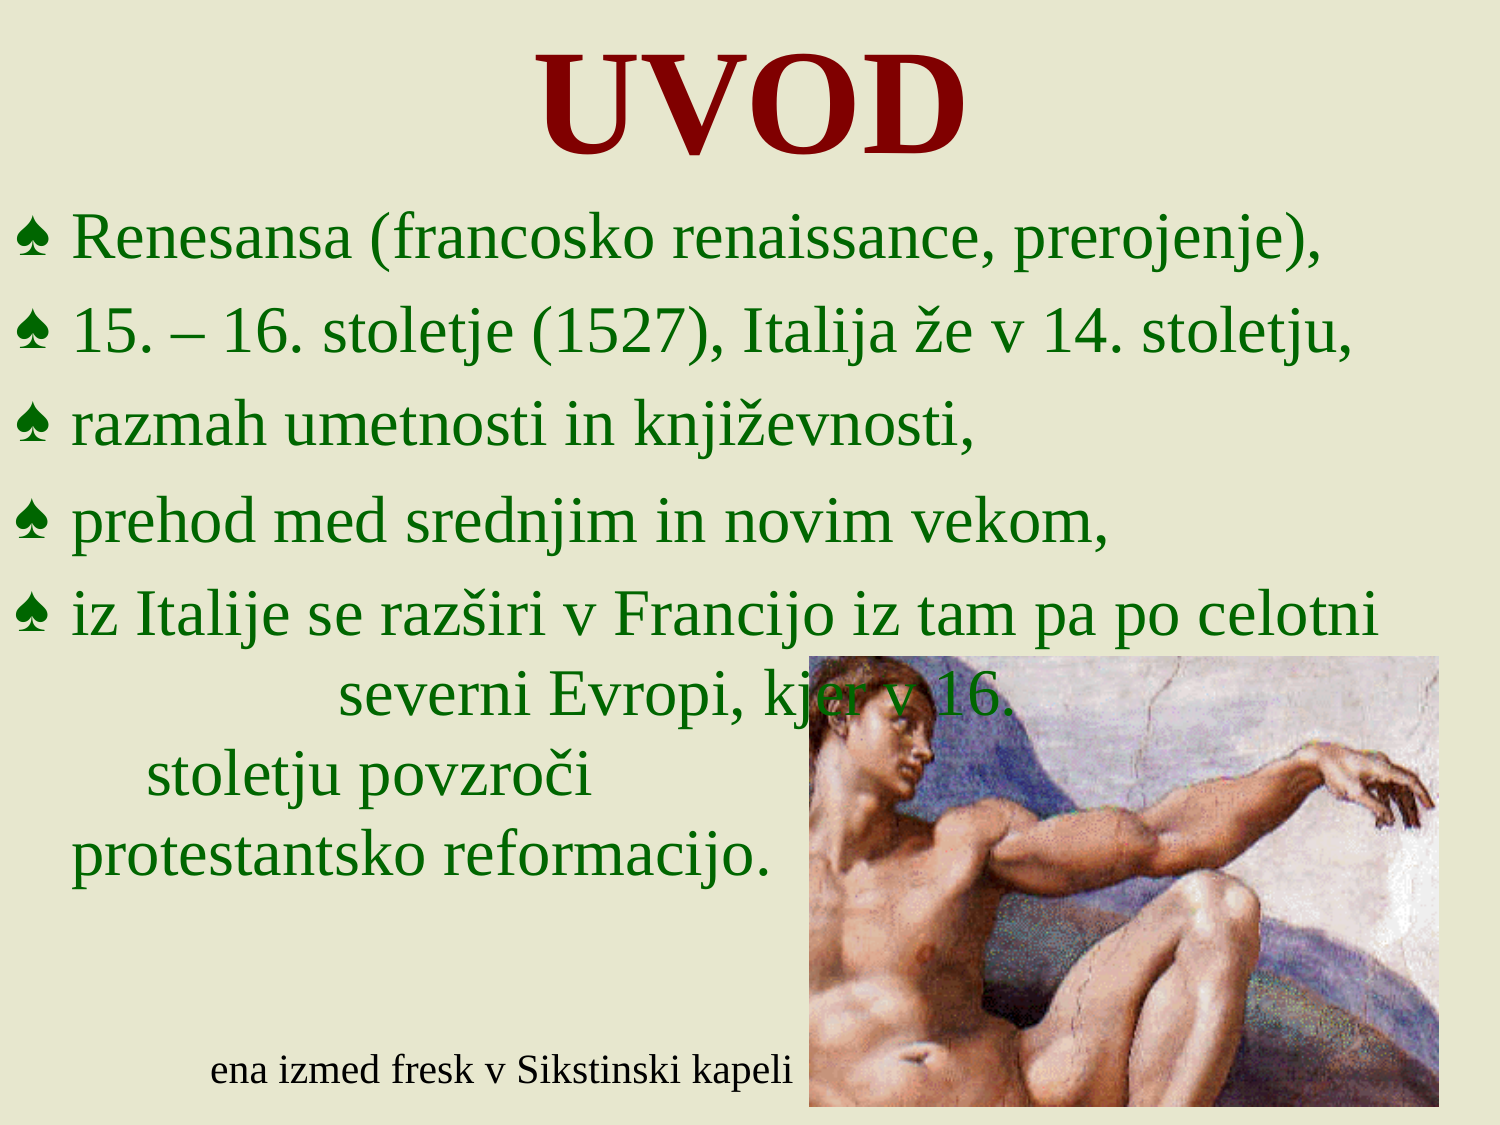

# UVOD
Renesansa (francosko renaissance, prerojenje),
15. – 16. stoletje (1527), Italija že v 14. stoletju,
razmah umetnosti in književnosti,
prehod med srednjim in novim vekom,
iz Italije se razširi v Francijo iz tam pa po celotni severni Evropi, kjer v 16.
	stoletju povzroči
protestantsko reformacijo.
ena izmed fresk v Sikstinski kapeli